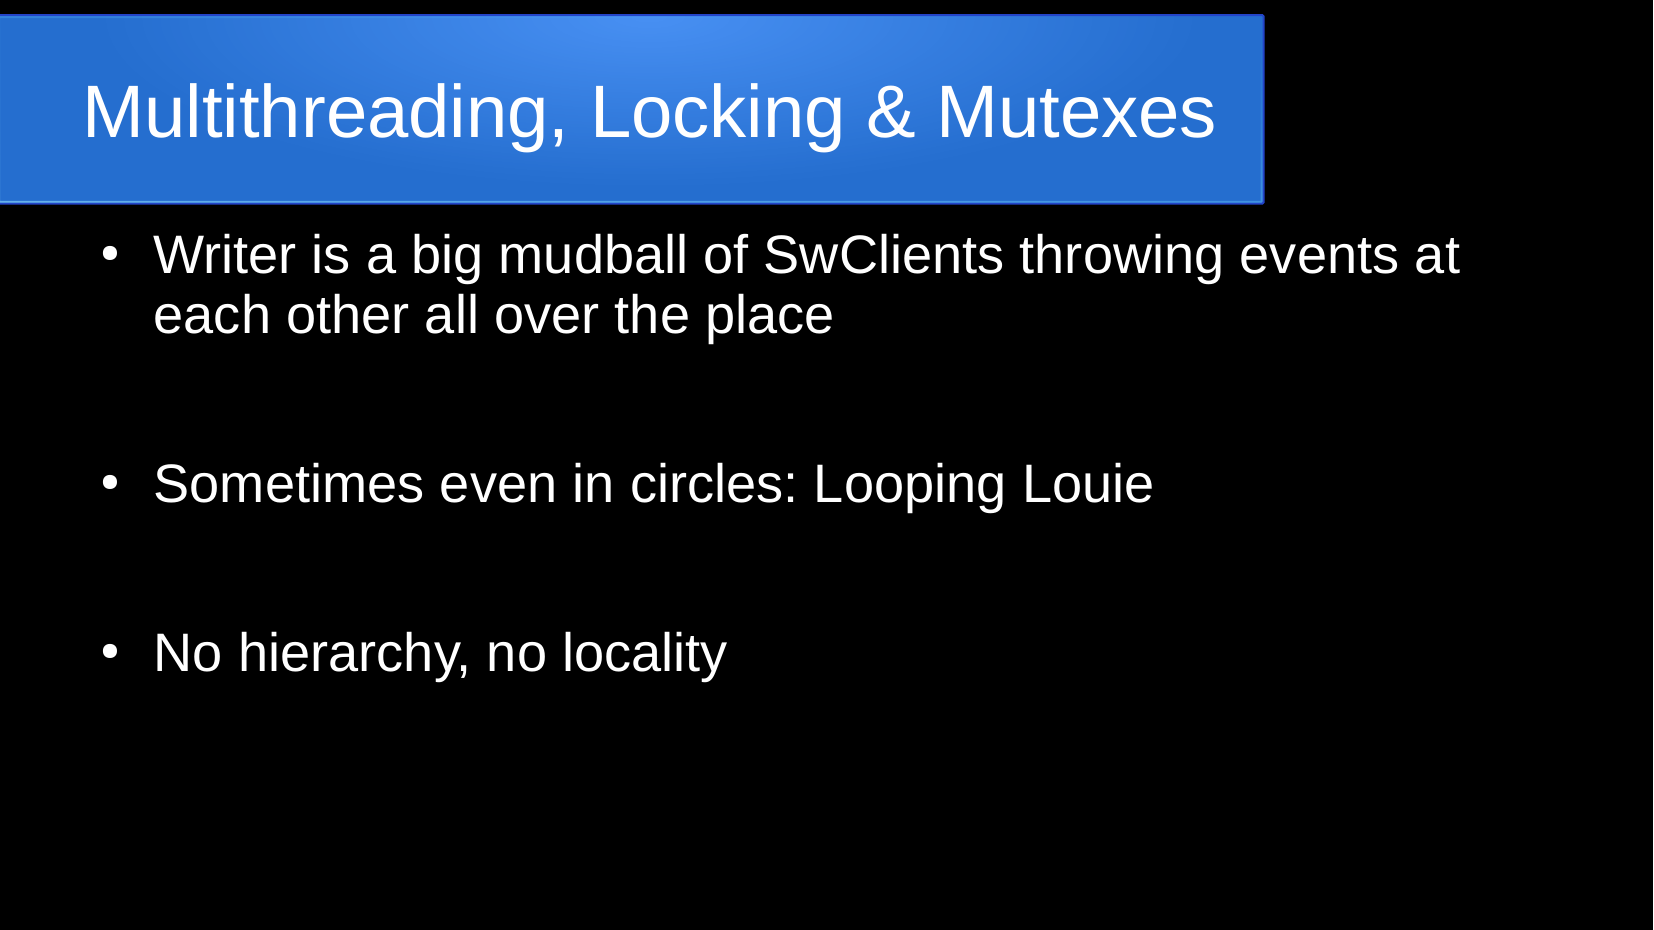

# Multithreading, Locking & Mutexes
Writer is a big mudball of SwClients throwing events at each other all over the place
Sometimes even in circles: Looping Louie
No hierarchy, no locality